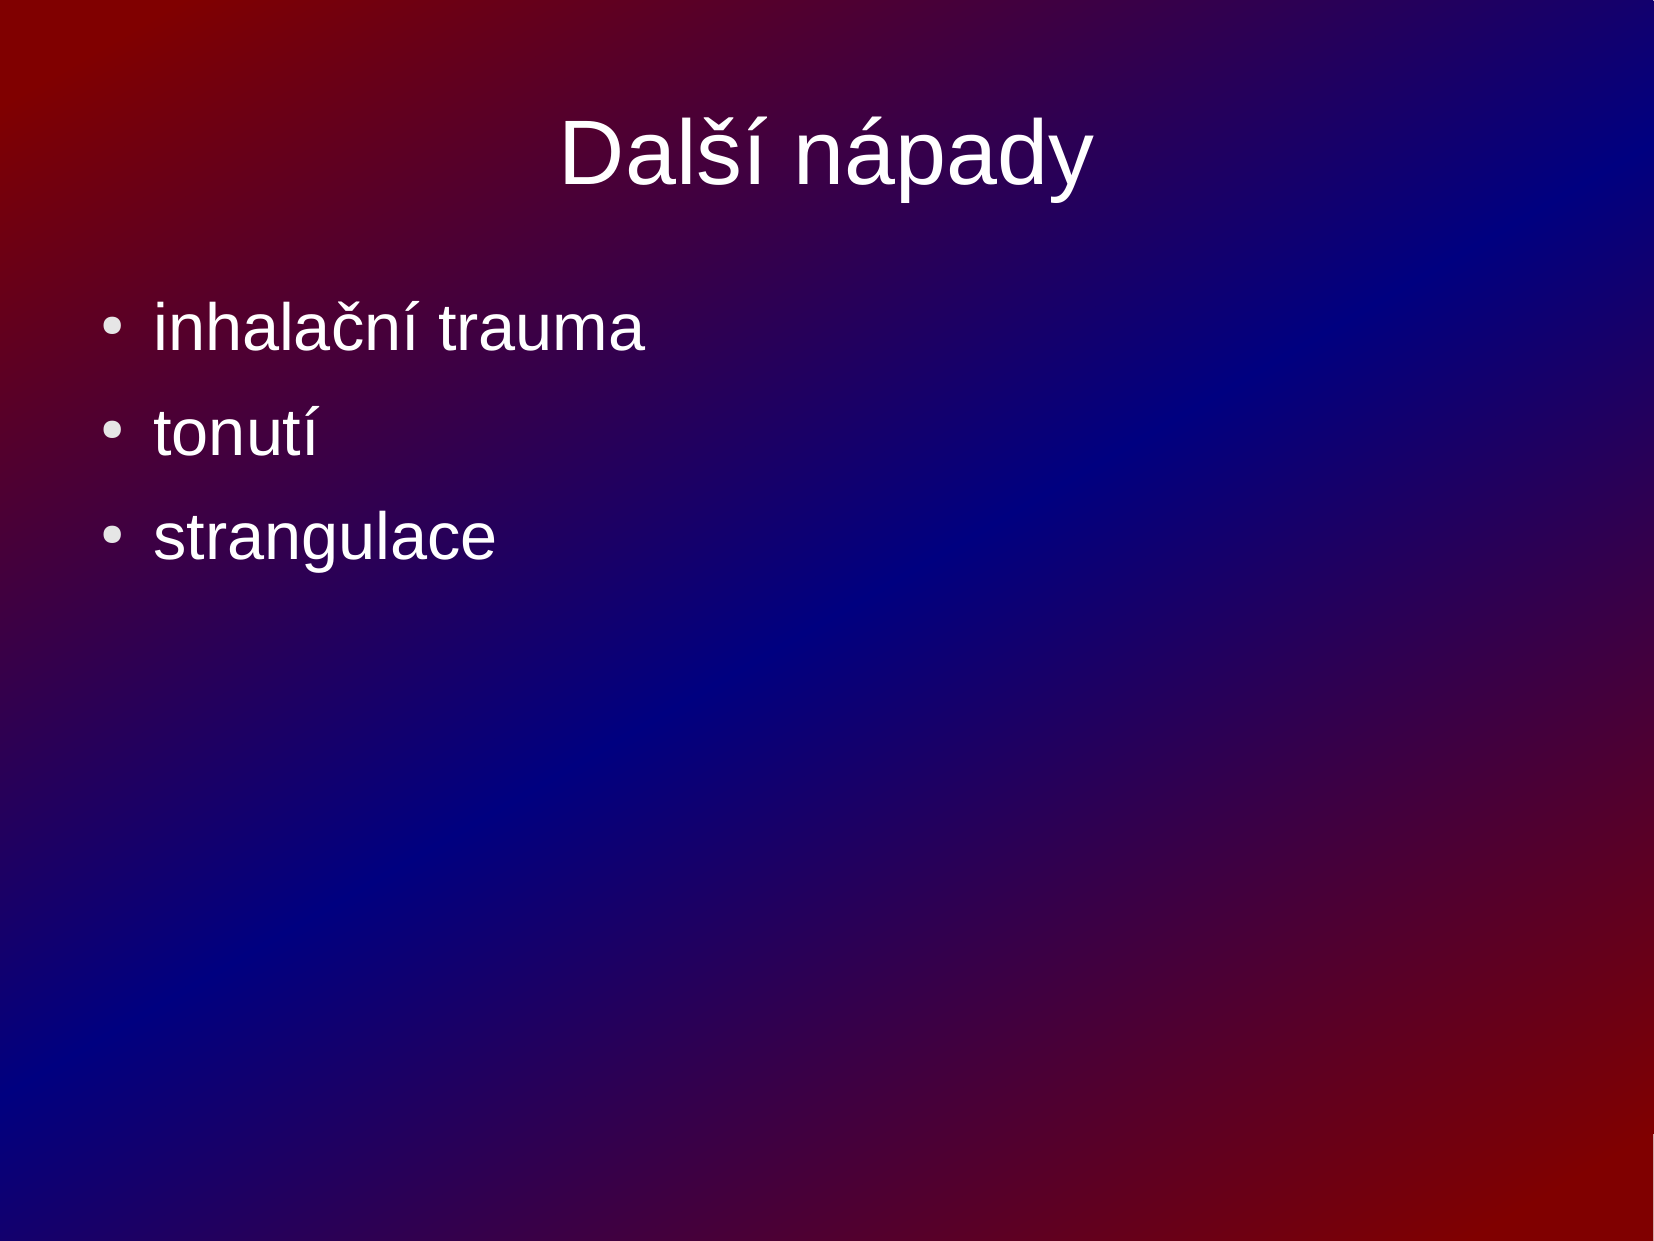

# Další nápady
inhalační trauma
tonutí
strangulace